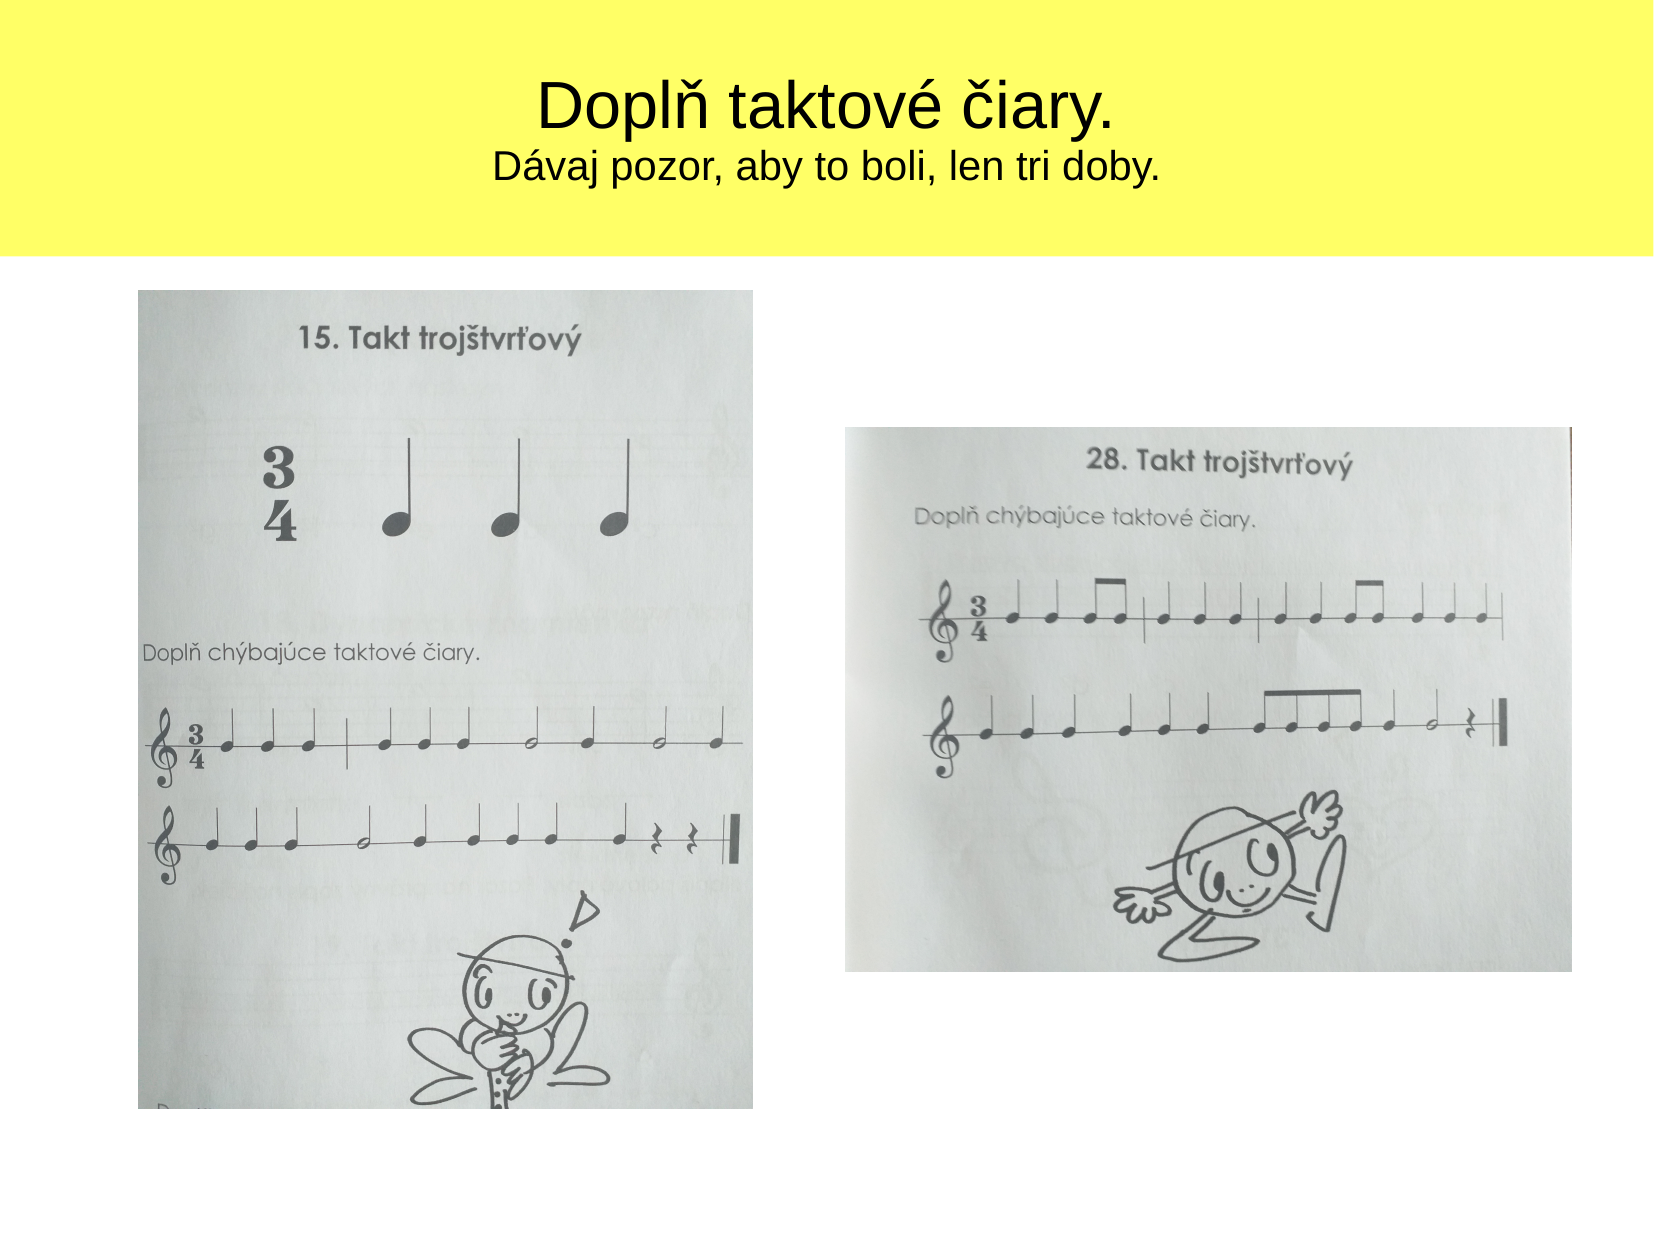

# Doplň taktové čiary. Dávaj pozor, aby to boli, len tri doby.